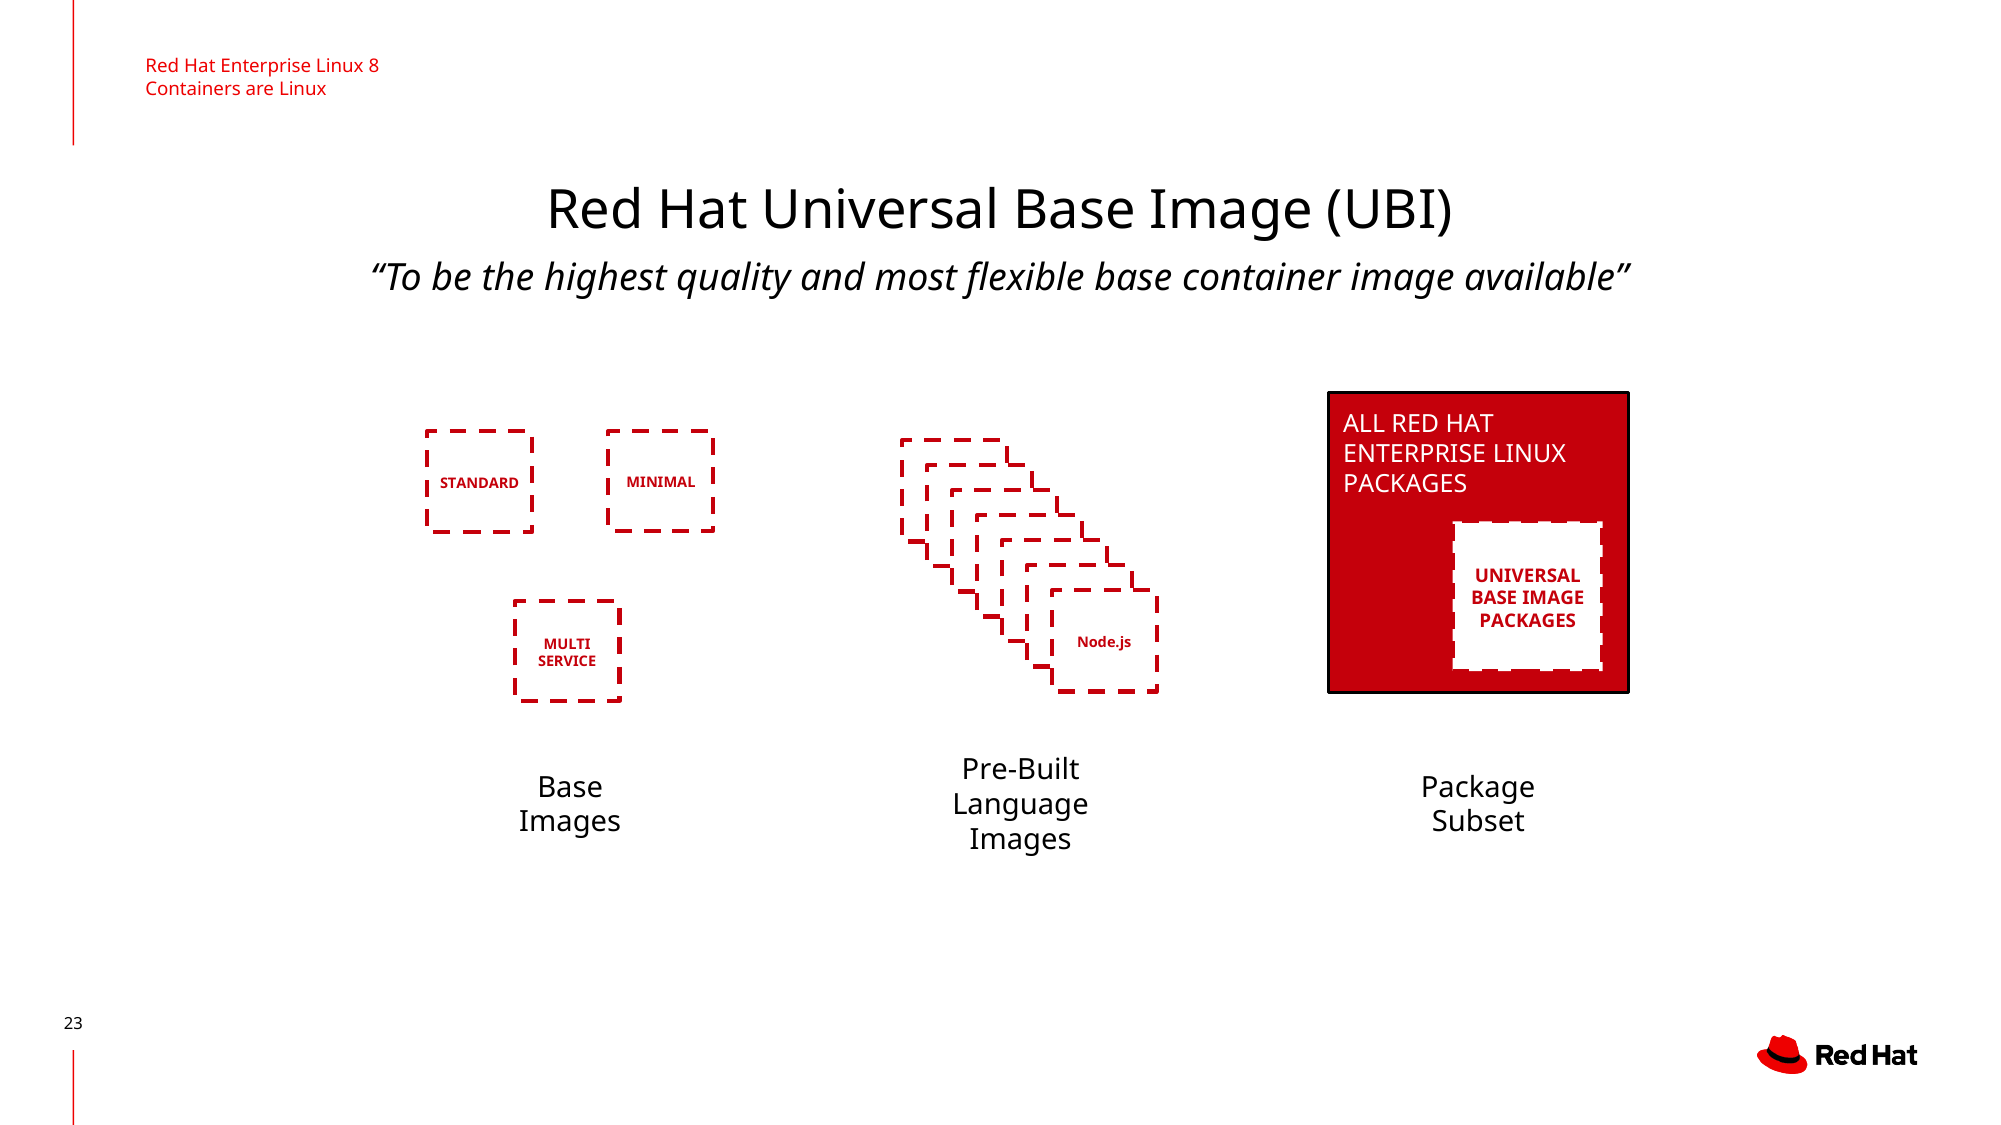

Red Hat Enterprise Linux 8
Containers are Linux
# Red Hat Universal Base Image (UBI) “To be the highest quality and most flexible base container image available”
ALL RED HAT ENTERPRISE LINUX PACKAGES
UNIVERSAL
BASE IMAGE
PACKAGES
MINIMAL
STANDARD
MULTI
SERVICE
Node.js
Node.js
Node.js
Node.js
Node.js
Node.js
Node.js
Base
Images
Pre-Built Language
Images
Package
Subset